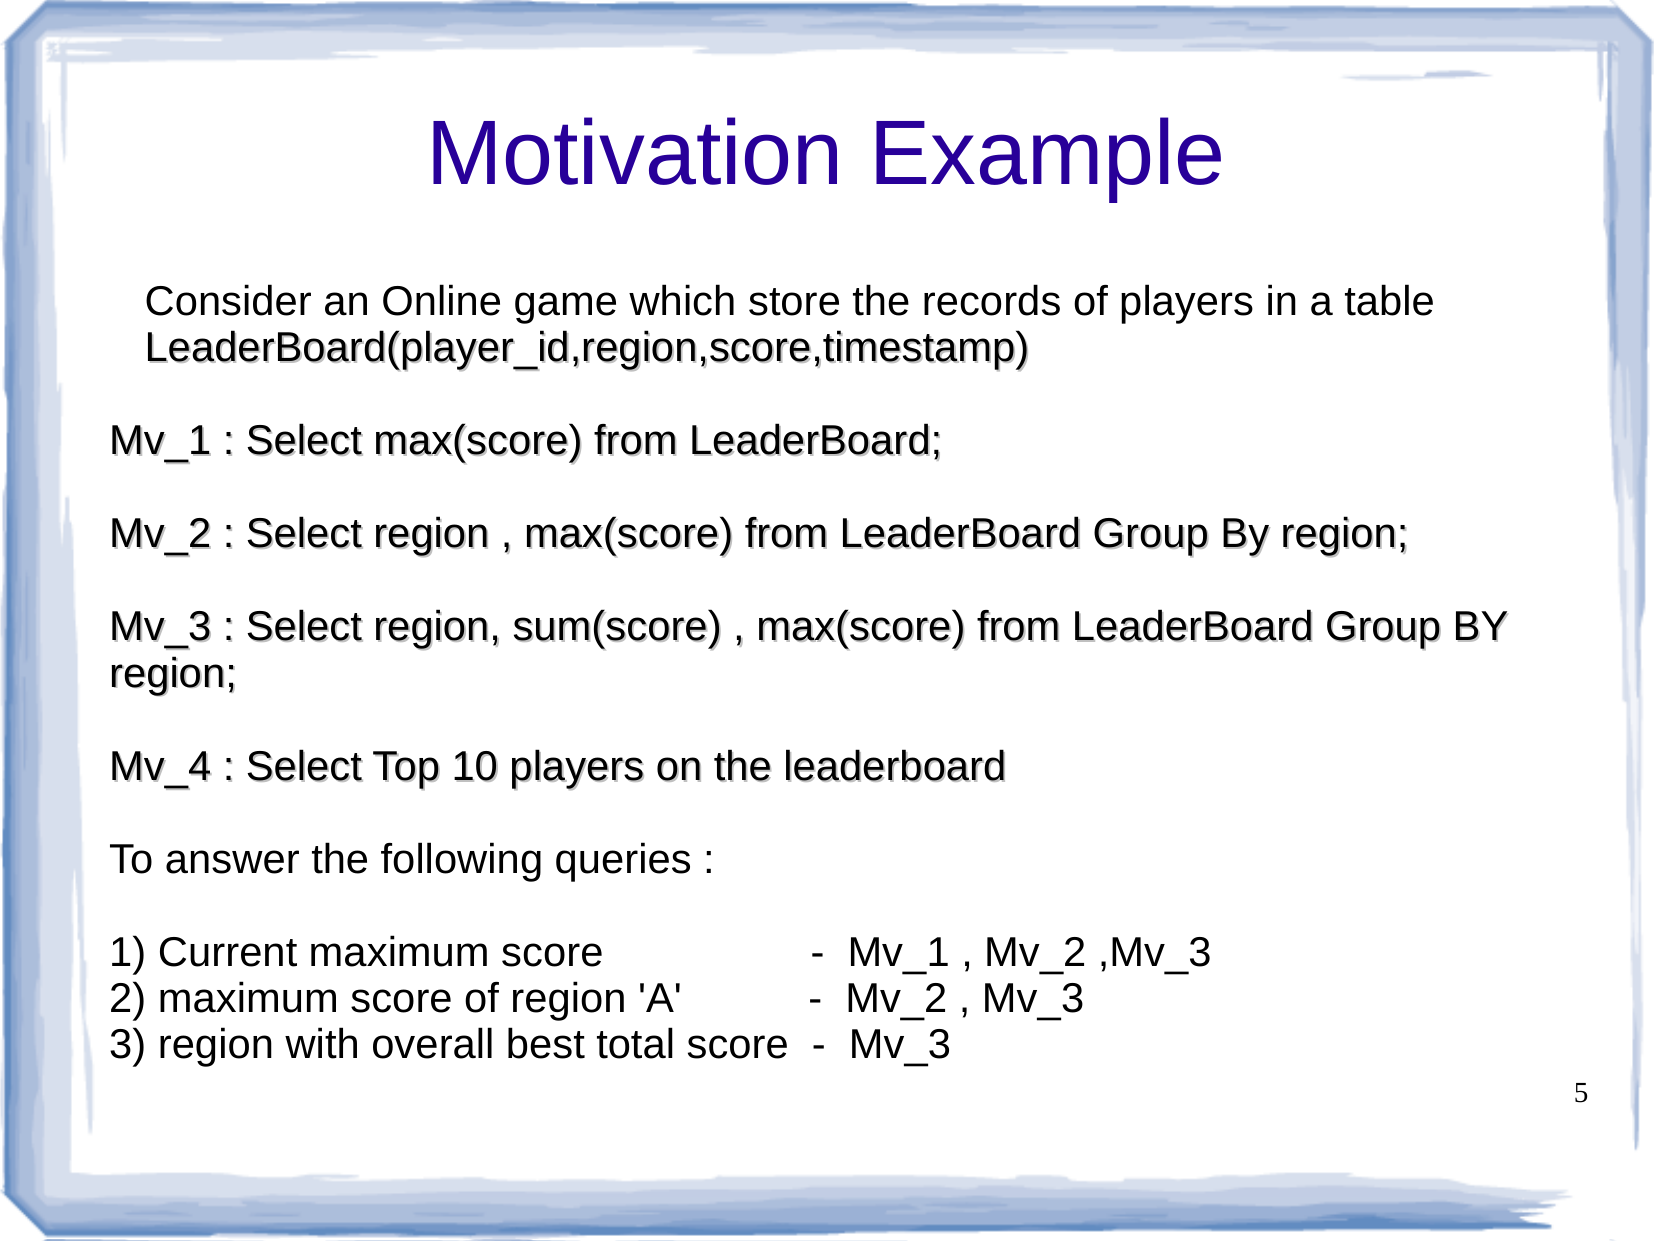

# Motivation Example
Consider an Online game which store the records of players in a table LeaderBoard(player_id,region,score,timestamp)
Mv_1 : Select max(score) from LeaderBoard;
Mv_2 : Select region , max(score) from LeaderBoard Group By region;
Mv_3 : Select region, sum(score) , max(score) from LeaderBoard Group BY region;
Mv_4 : Select Top 10 players on the leaderboard
To answer the following queries :
1) Current maximum score - Mv_1 , Mv_2 ,Mv_3
2) maximum score of region 'A' - Mv_2 , Mv_3
3) region with overall best total score - Mv_3
5